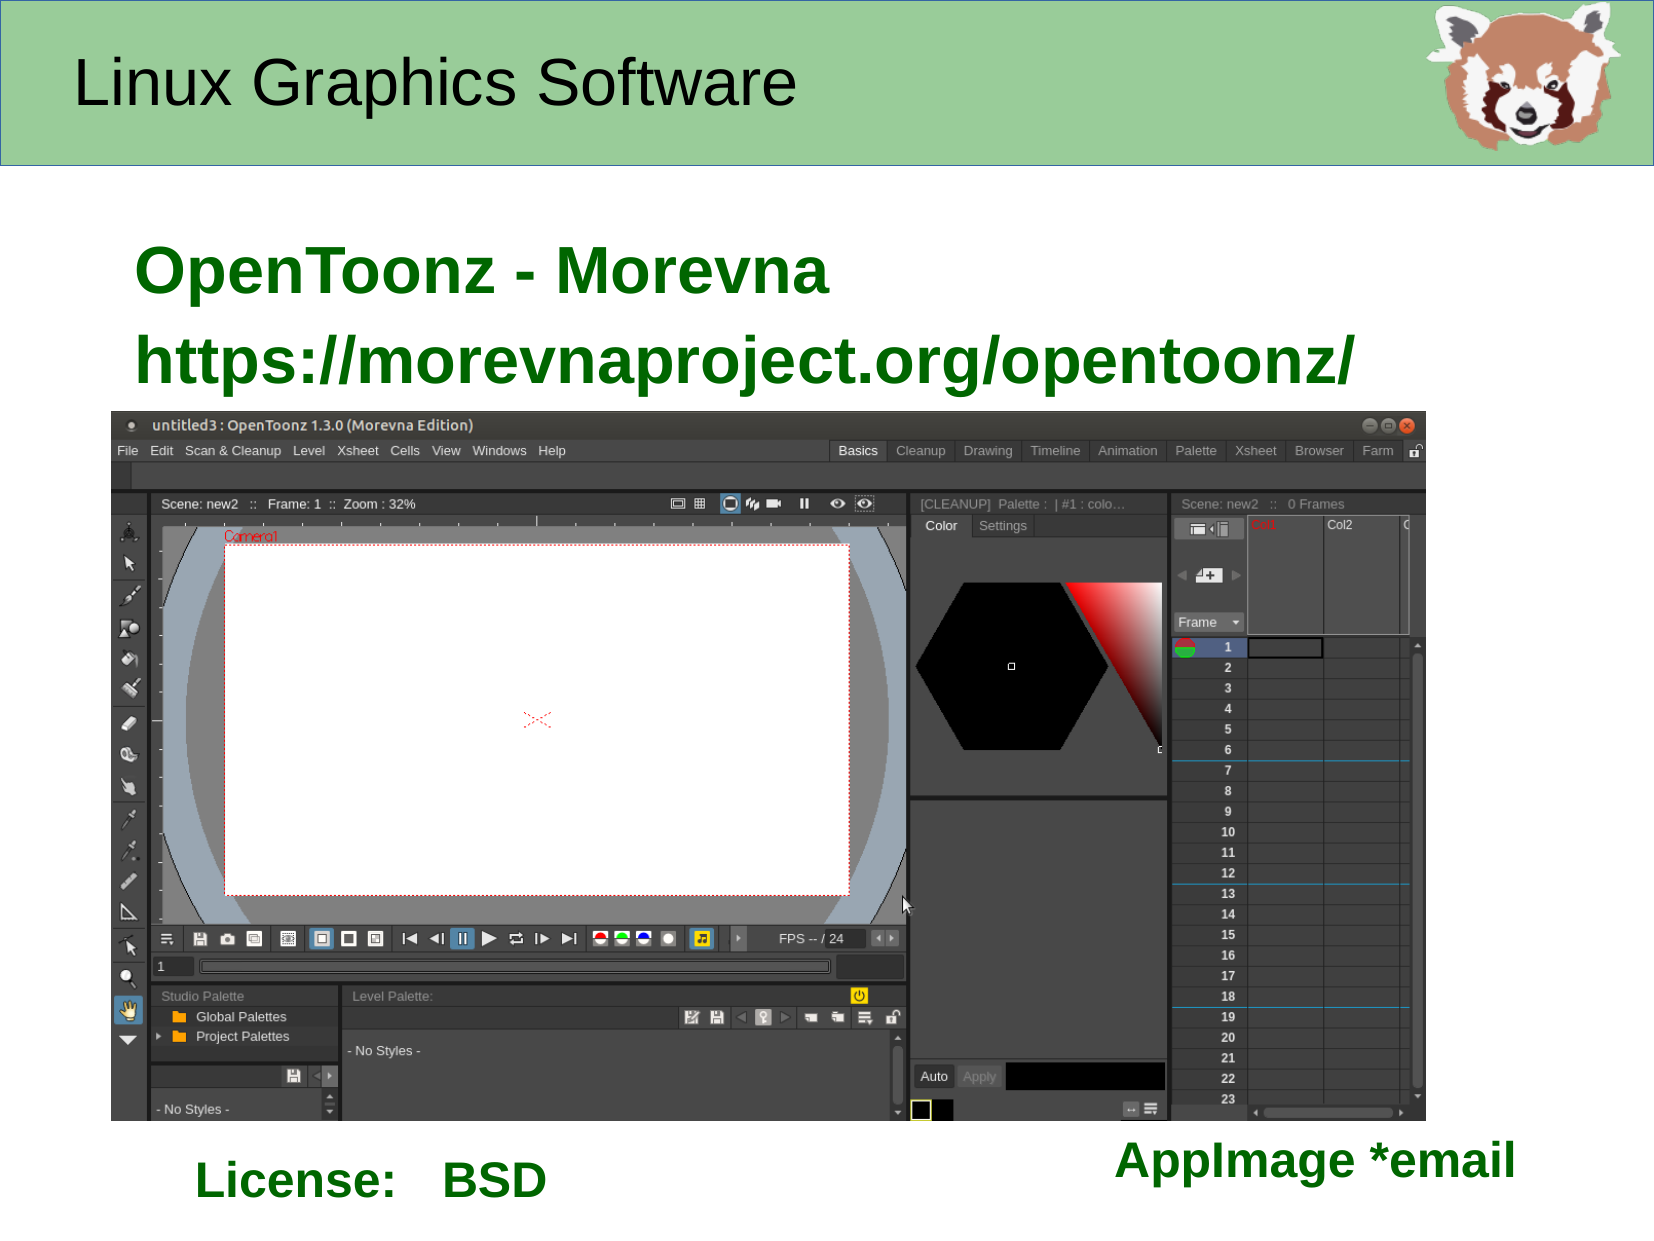

# Linux Graphics Software
OpenToonz - Morevna
https://morevnaproject.org/opentoonz/
AppImage *email
License:
BSD